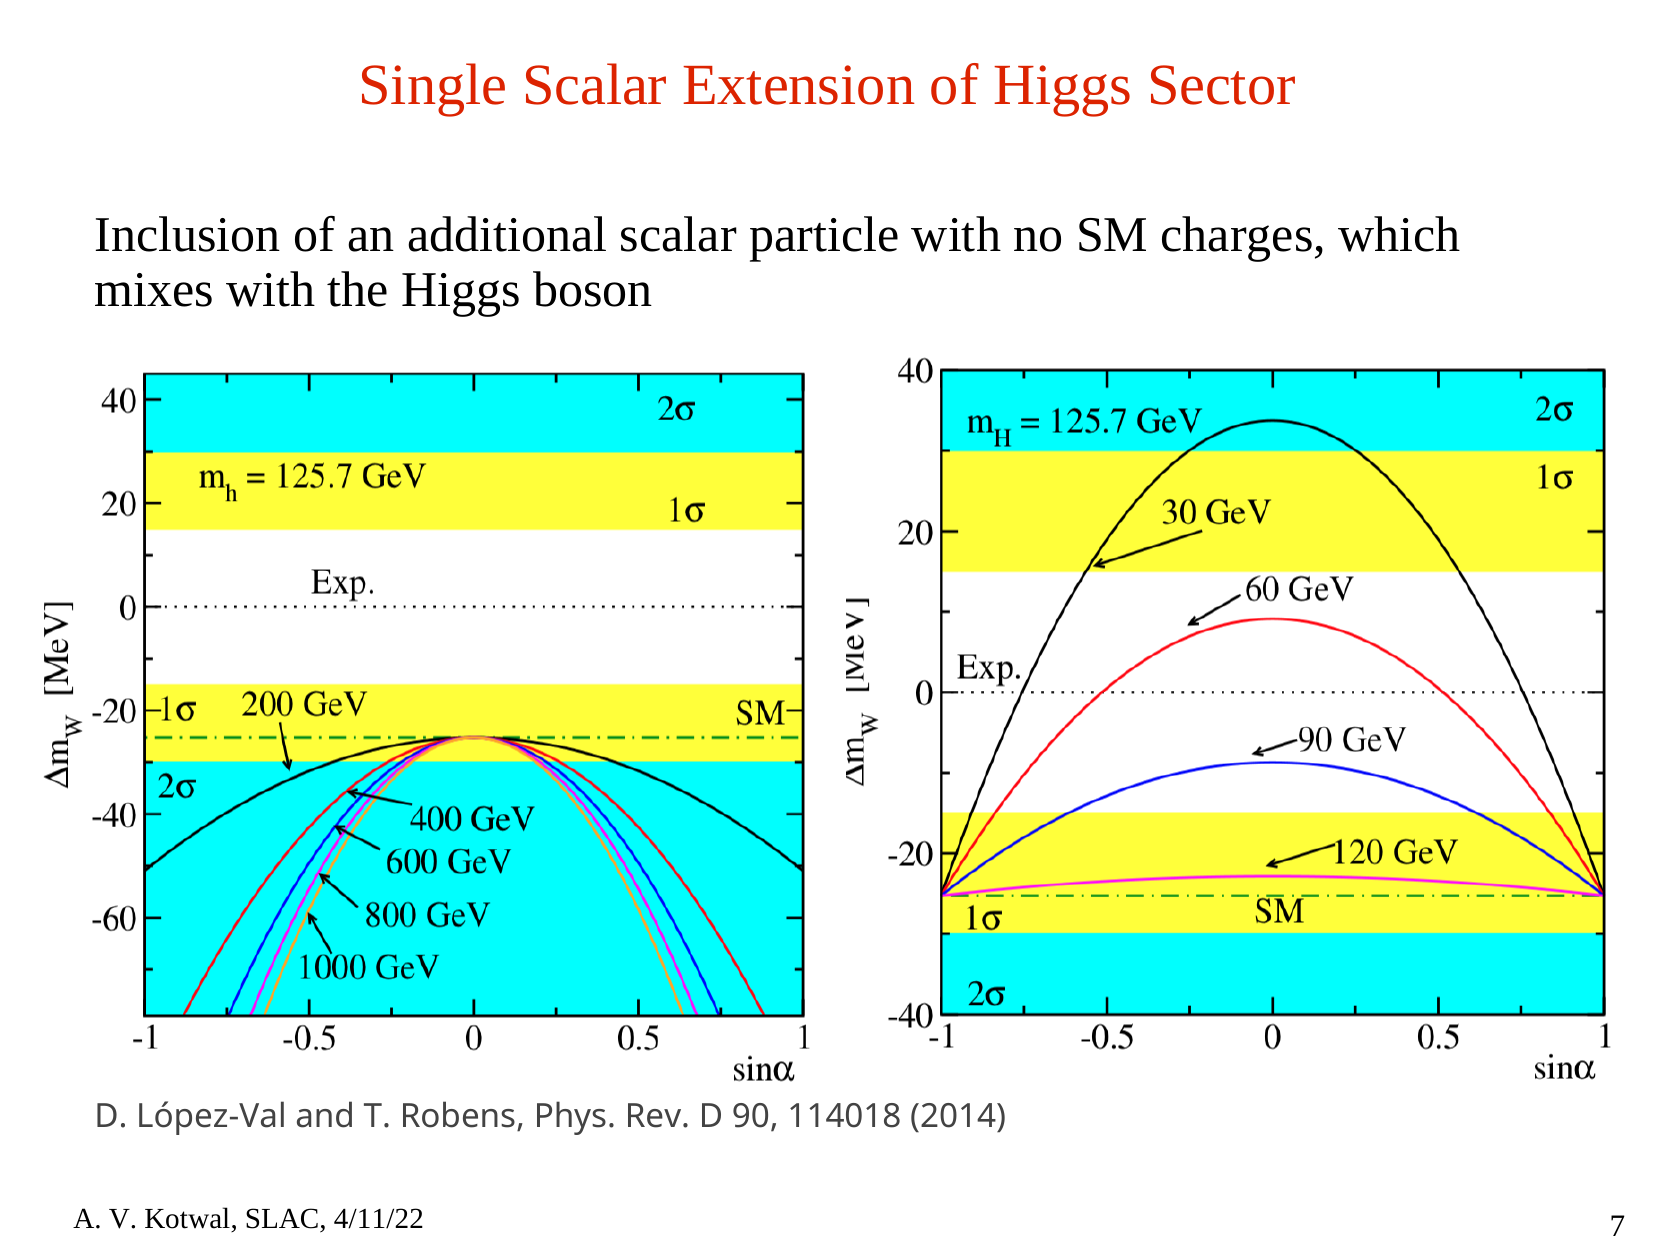

# Single Scalar Extension of Higgs Sector
Inclusion of an additional scalar particle with no SM charges, which mixes with the Higgs boson
D. López-Val and T. Robens, Phys. Rev. D 90, 114018 (2014)
A. V. Kotwal, SLAC, 4/11/22